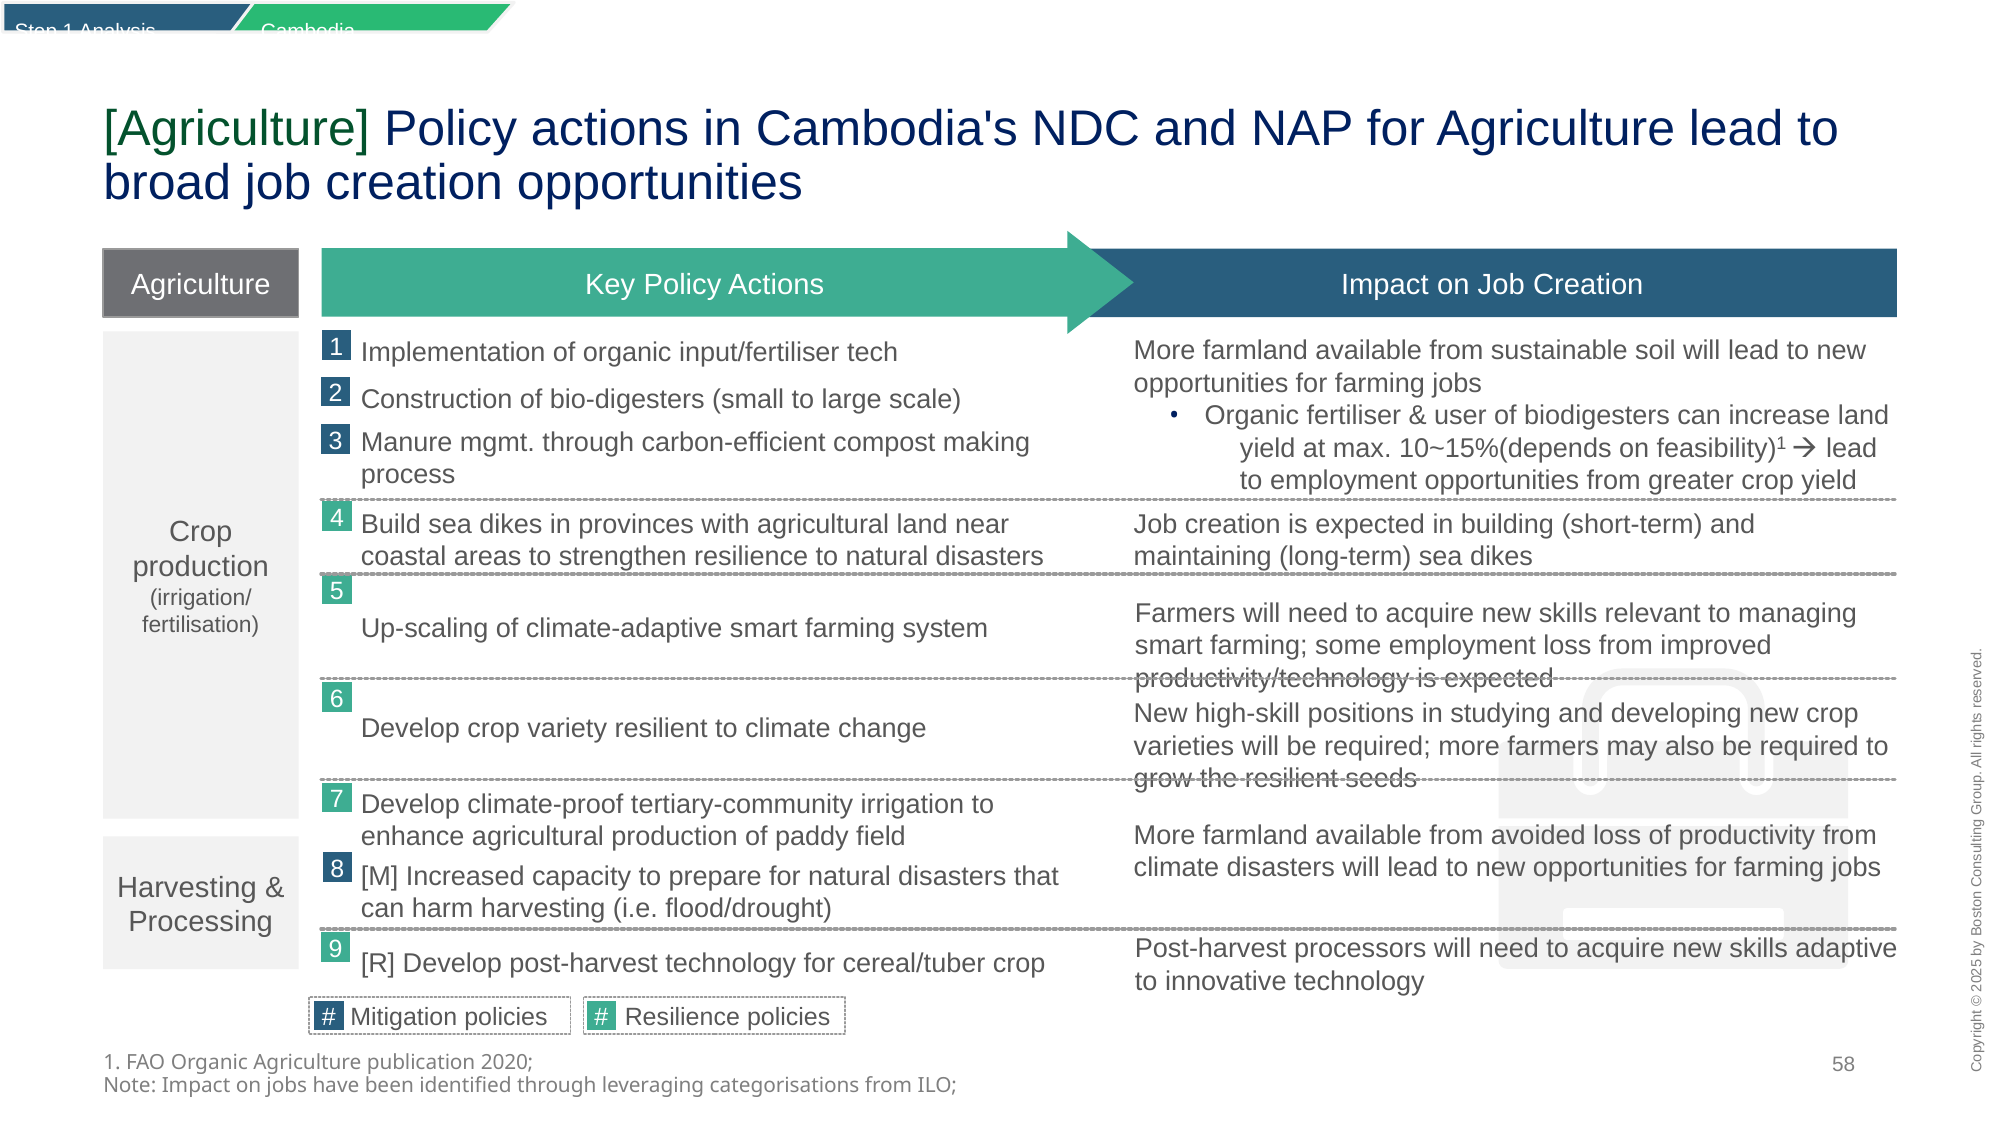

Step 1 Analysis
Cambodia
# [Agriculture] Policy actions in Cambodia's NDC and NAP for Agriculture lead to broad job creation opportunities
Key Policy Actions
Agriculture
Impact on Job Creation
1
Implementation of organic input/fertiliser tech
Crop production
(irrigation/
fertilisation)
More farmland available from sustainable soil will lead to new opportunities for farming jobs
Organic fertiliser & user of biodigesters can increase land yield at max. 10~15%(depends on feasibility)1  lead to employment opportunities from greater crop yield
2
Construction of bio-digesters (small to large scale)
3
Manure mgmt. through carbon-efficient compost making process
4
Build sea dikes in provinces with agricultural land near coastal areas to strengthen resilience to natural disasters
Job creation is expected in building (short-term) and maintaining (long-term) sea dikes
5
Up-scaling of climate-adaptive smart farming system
Farmers will need to acquire new skills relevant to managing smart farming; some employment loss from improved productivity/technology is expected
6
Develop crop variety resilient to climate change
New high-skill positions in studying and developing new crop varieties will be required; more farmers may also be required to grow the resilient seeds
7
Develop climate-proof tertiary-community irrigation to enhance agricultural production of paddy field
More farmland available from avoided loss of productivity from climate disasters will lead to new opportunities for farming jobs
Harvesting & Processing
8
[M] Increased capacity to prepare for natural disasters that can harm harvesting (i.e. flood/drought)
[R] Develop post-harvest technology for cereal/tuber crop
Post-harvest processors will need to acquire new skills adaptive to innovative technology
9
Mitigation policies
Resilience policies
#
#
1. FAO Organic Agriculture publication 2020;
Note: Impact on jobs have been identified through leveraging categorisations from ILO;